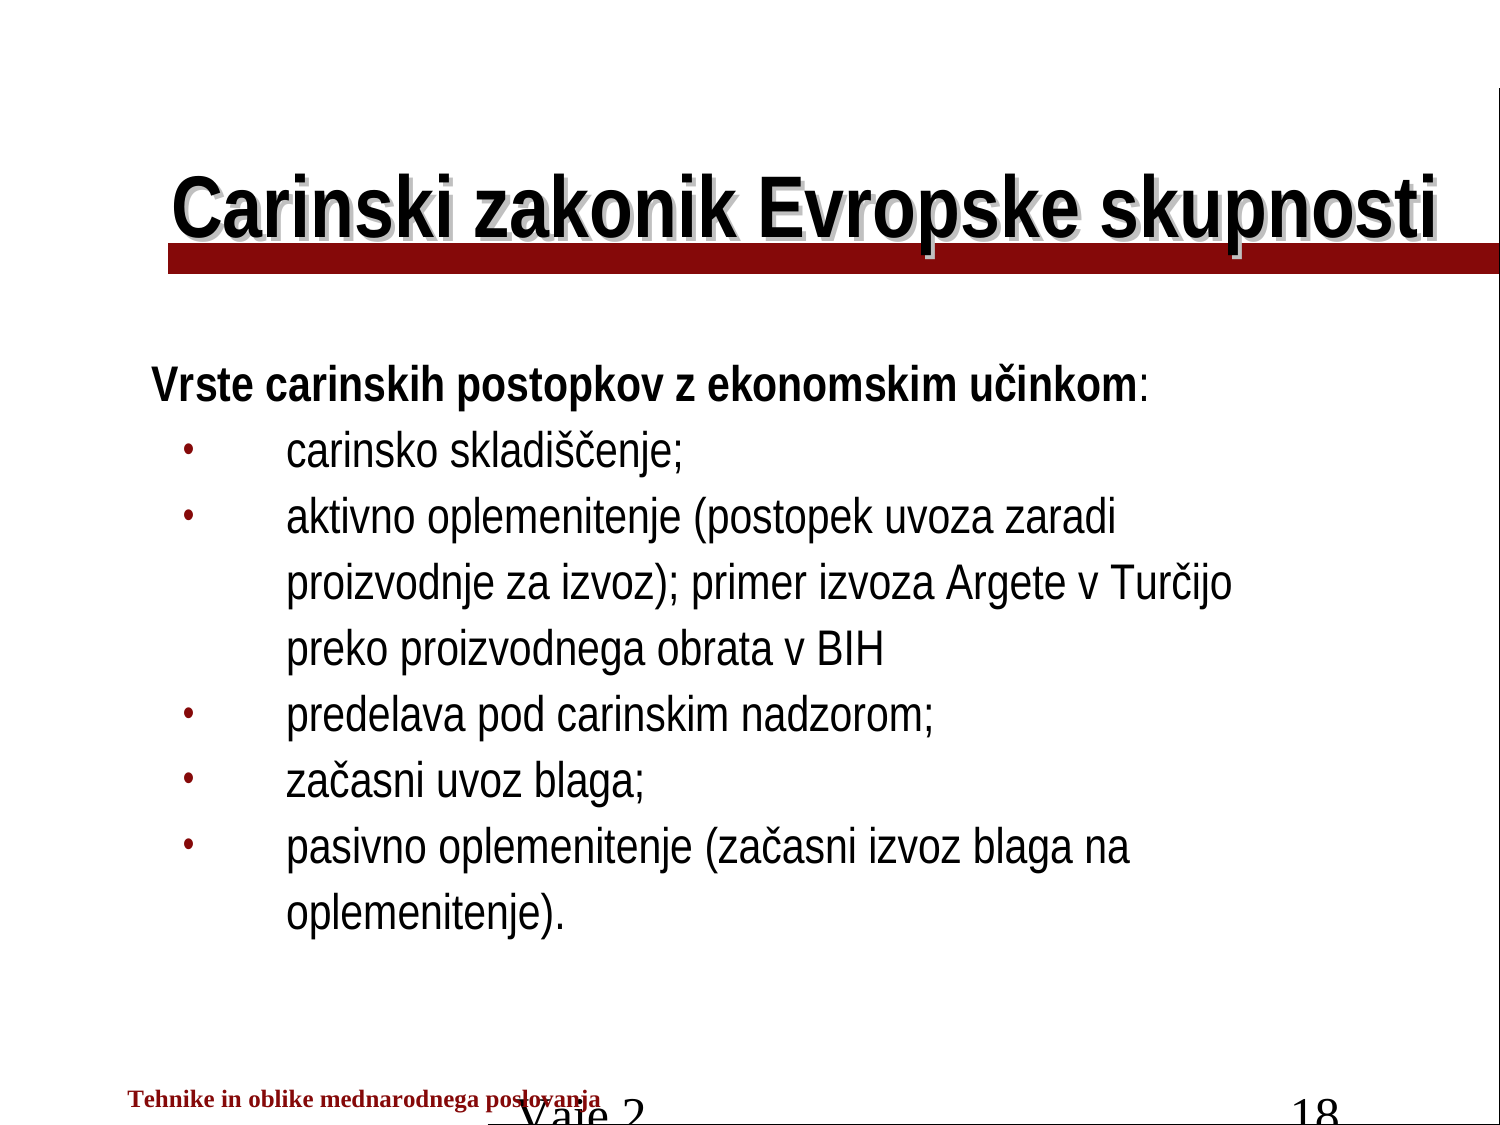

Carinski zakonik Evropske skupnosti
# Vrste carinskih postopkov z ekonomskim učinkom:
carinsko skladiščenje;
aktivno oplemenitenje (postopek uvoza zaradi proizvodnje za izvoz); primer izvoza Argete v Turčijo preko proizvodnega obrata v BIH
predelava pod carinskim nadzorom;
začasni uvoz blaga;
pasivno oplemenitenje (začasni izvoz blaga na oplemenitenje).
Vaje 1
18